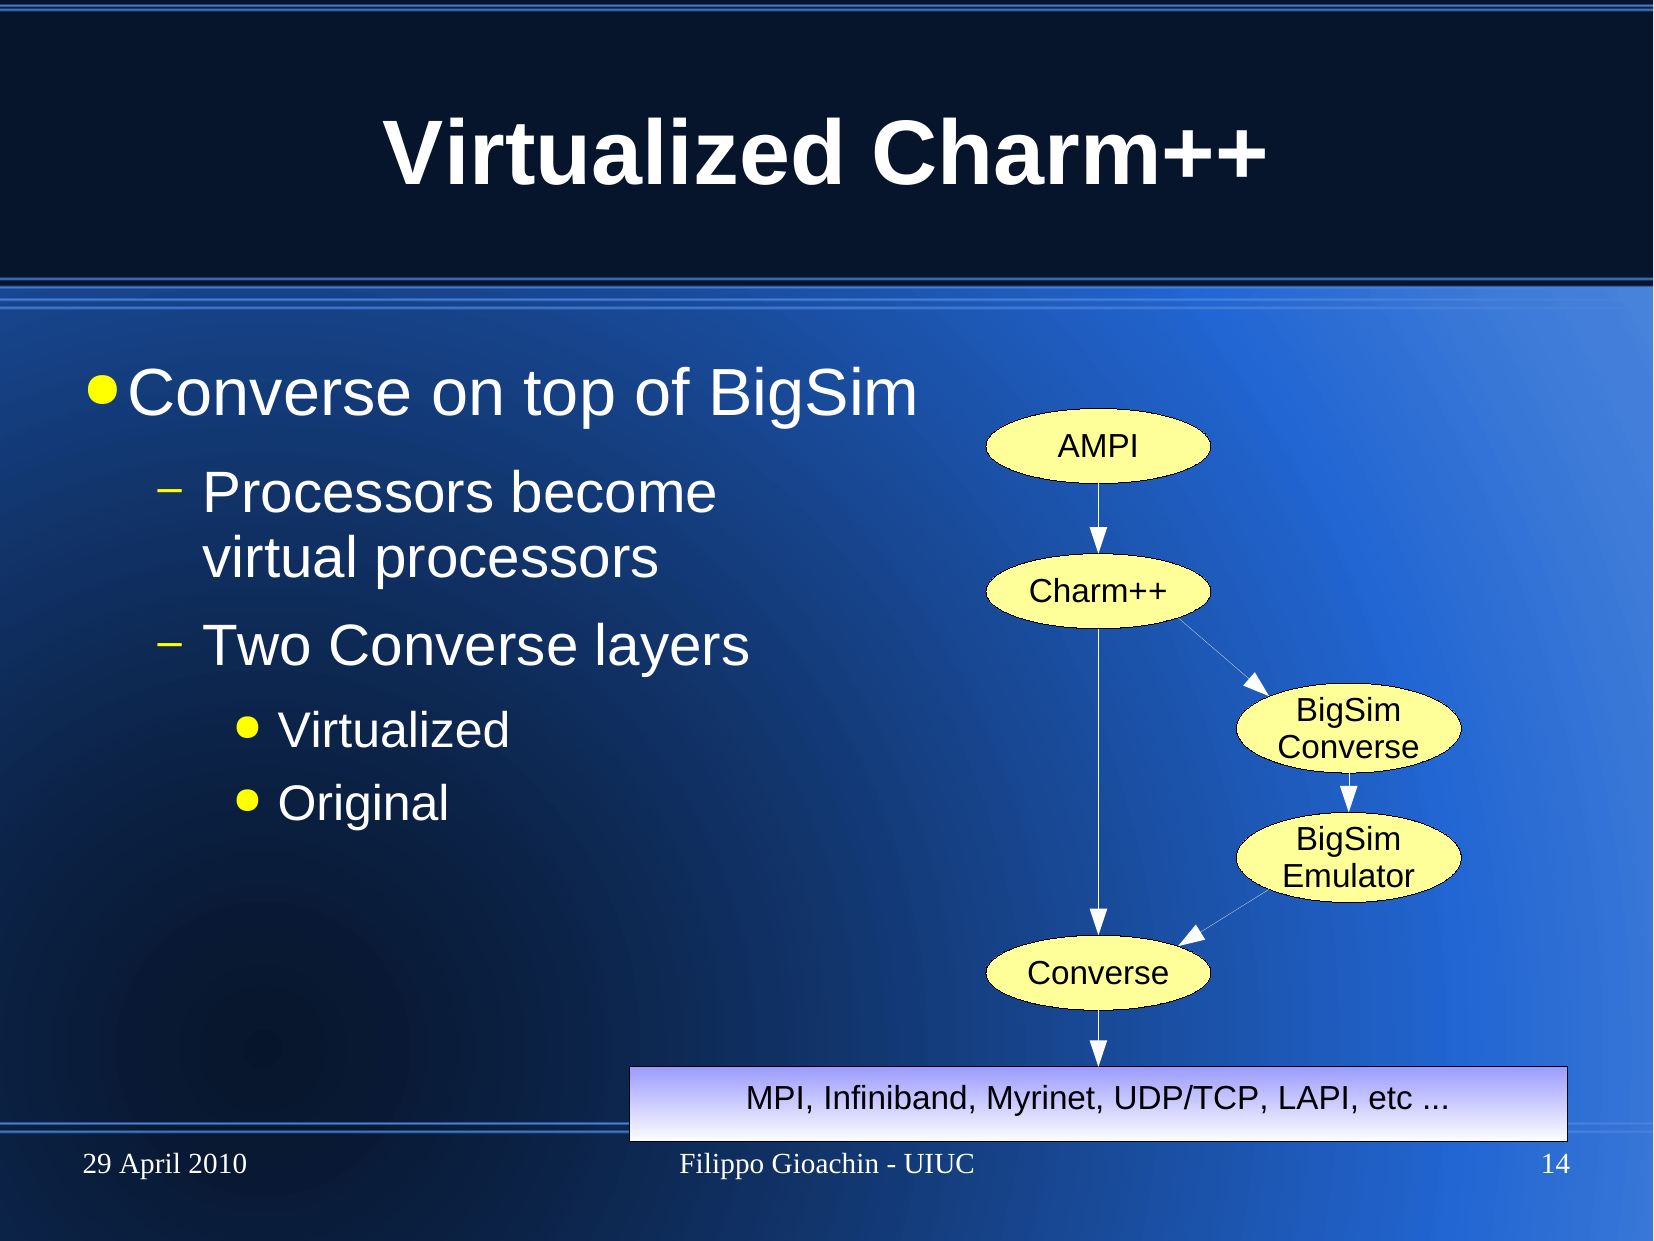

# Virtualized Charm++
Converse on top of BigSim
Processors become
virtual processors
Two Converse layers
Virtualized
Original
AMPI
Charm++
BigSim
Converse
BigSim
Emulator
Converse
MPI, Infiniband, Myrinet, UDP/TCP, LAPI, etc ...
29 April 2010
Filippo Gioachin - UIUC
14